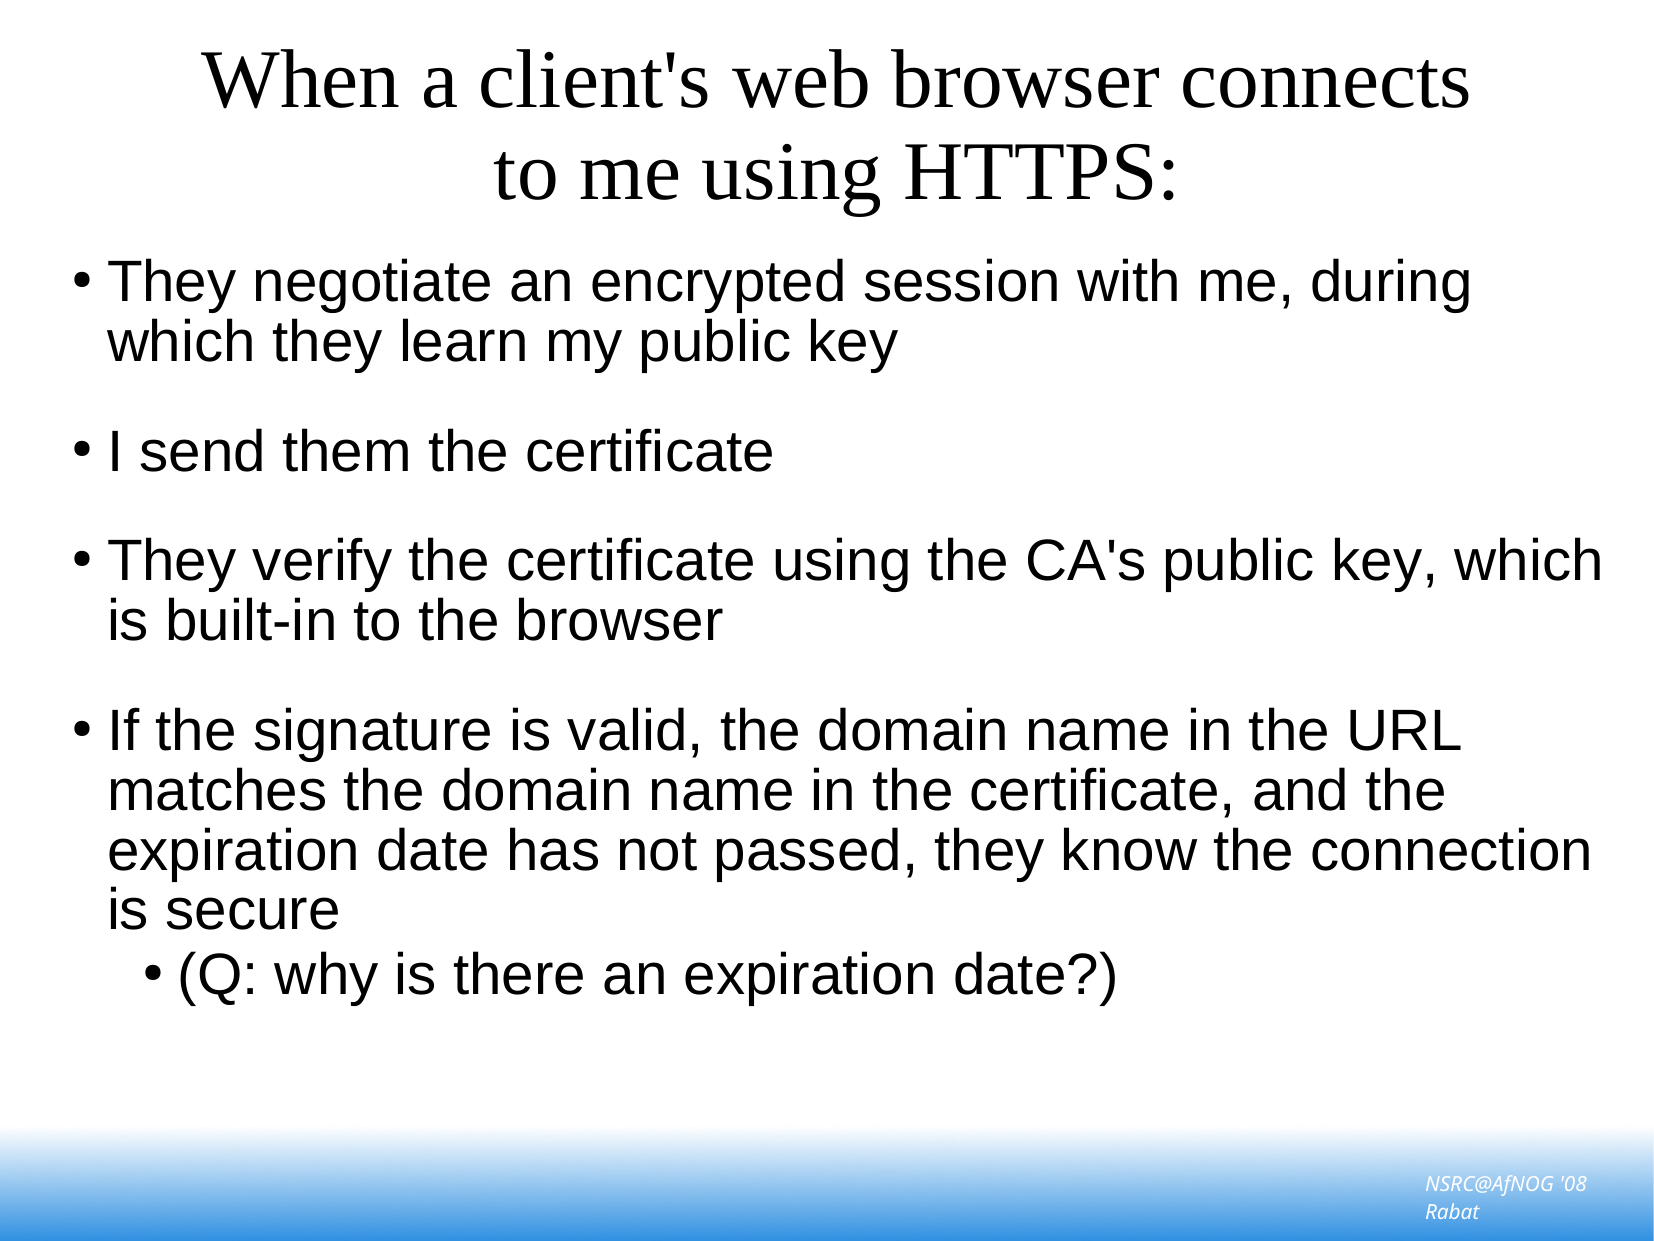

# When a client's web browser connects to me using HTTPS:
They negotiate an encrypted session with me, during which they learn my public key
I send them the certificate
They verify the certificate using the CA's public key, which is built-in to the browser
If the signature is valid, the domain name in the URL matches the domain name in the certificate, and the expiration date has not passed, they know the connection is secure
(Q: why is there an expiration date?)